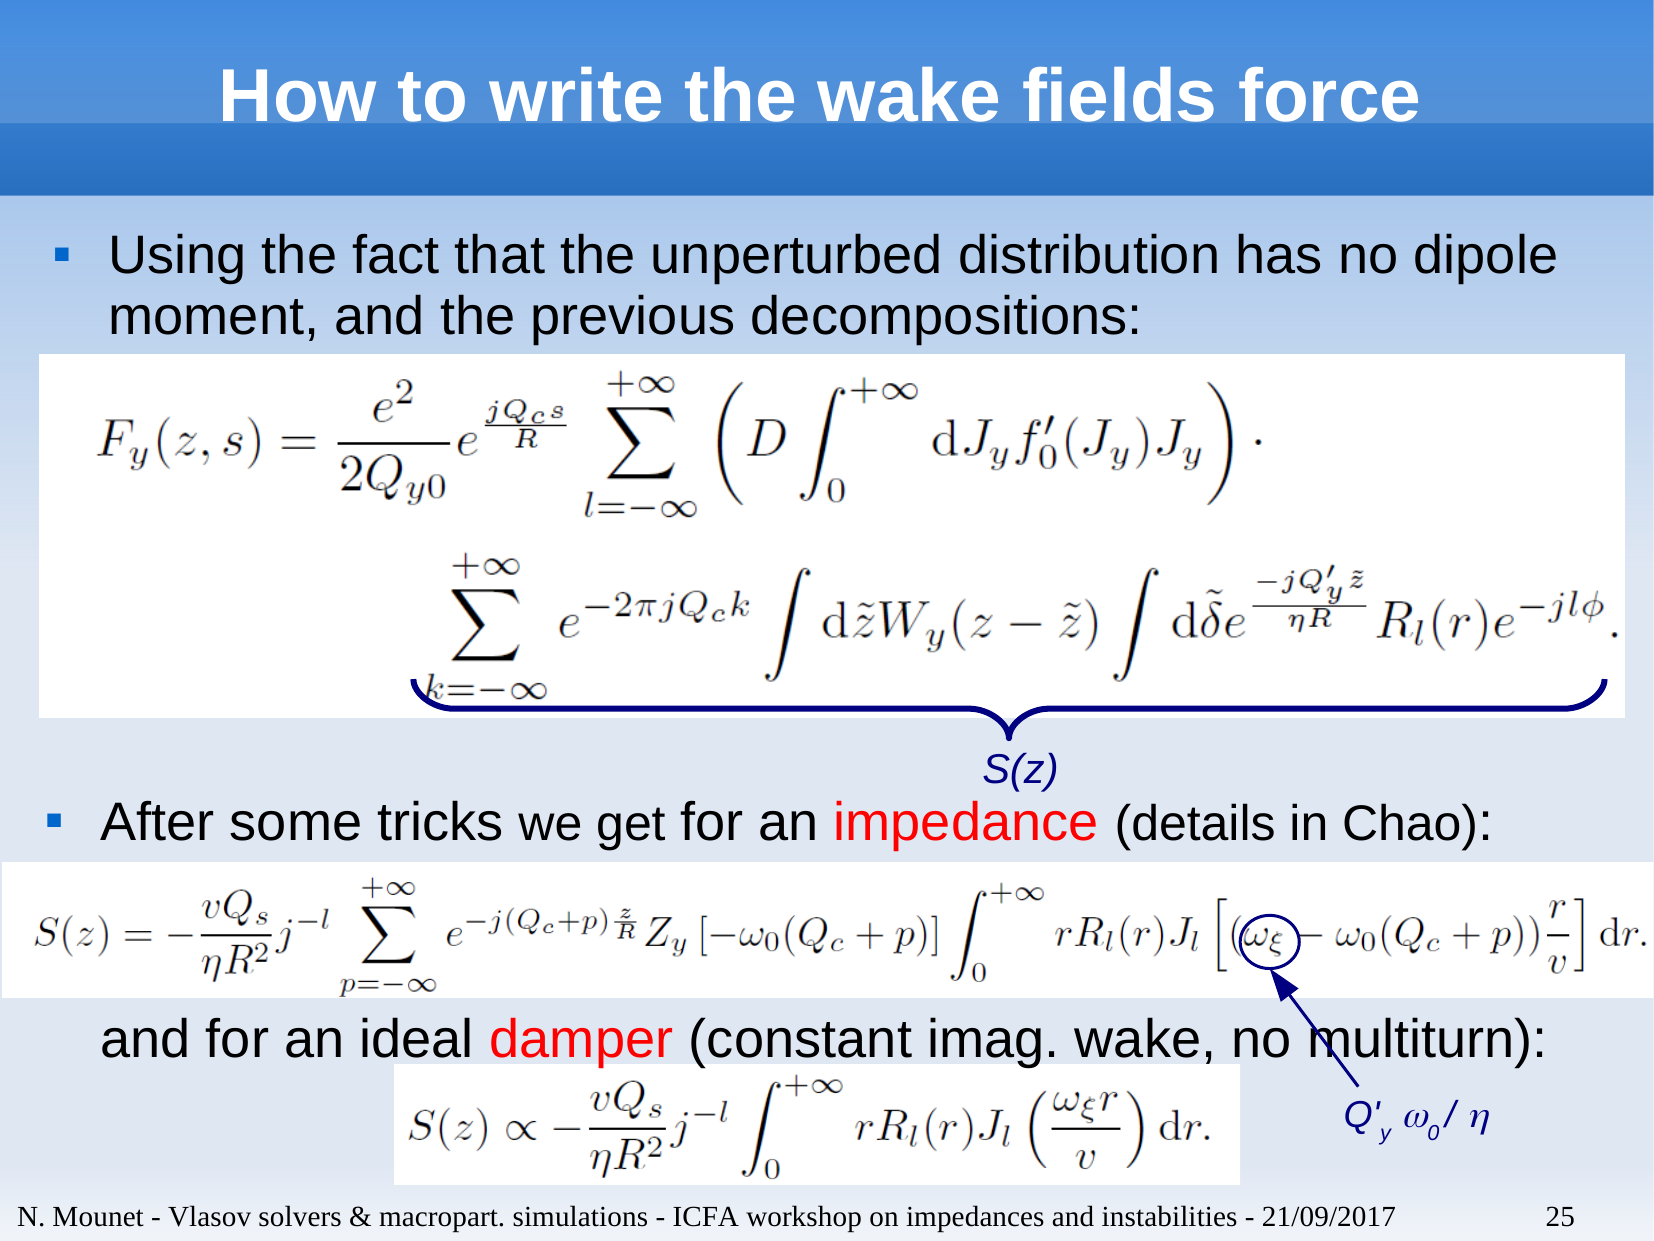

How to write the wake fields force
# Using the fact that the unperturbed distribution has no dipole moment, and the previous decompositions:
S(z)
After some tricks we get for an impedance (details in Chao):
and for an ideal damper (constant imag. wake, no multiturn):
Q'y w0 / h
N. Mounet - Vlasov solvers & macropart. simulations - ICFA workshop on impedances and instabilities - 21/09/2017
25